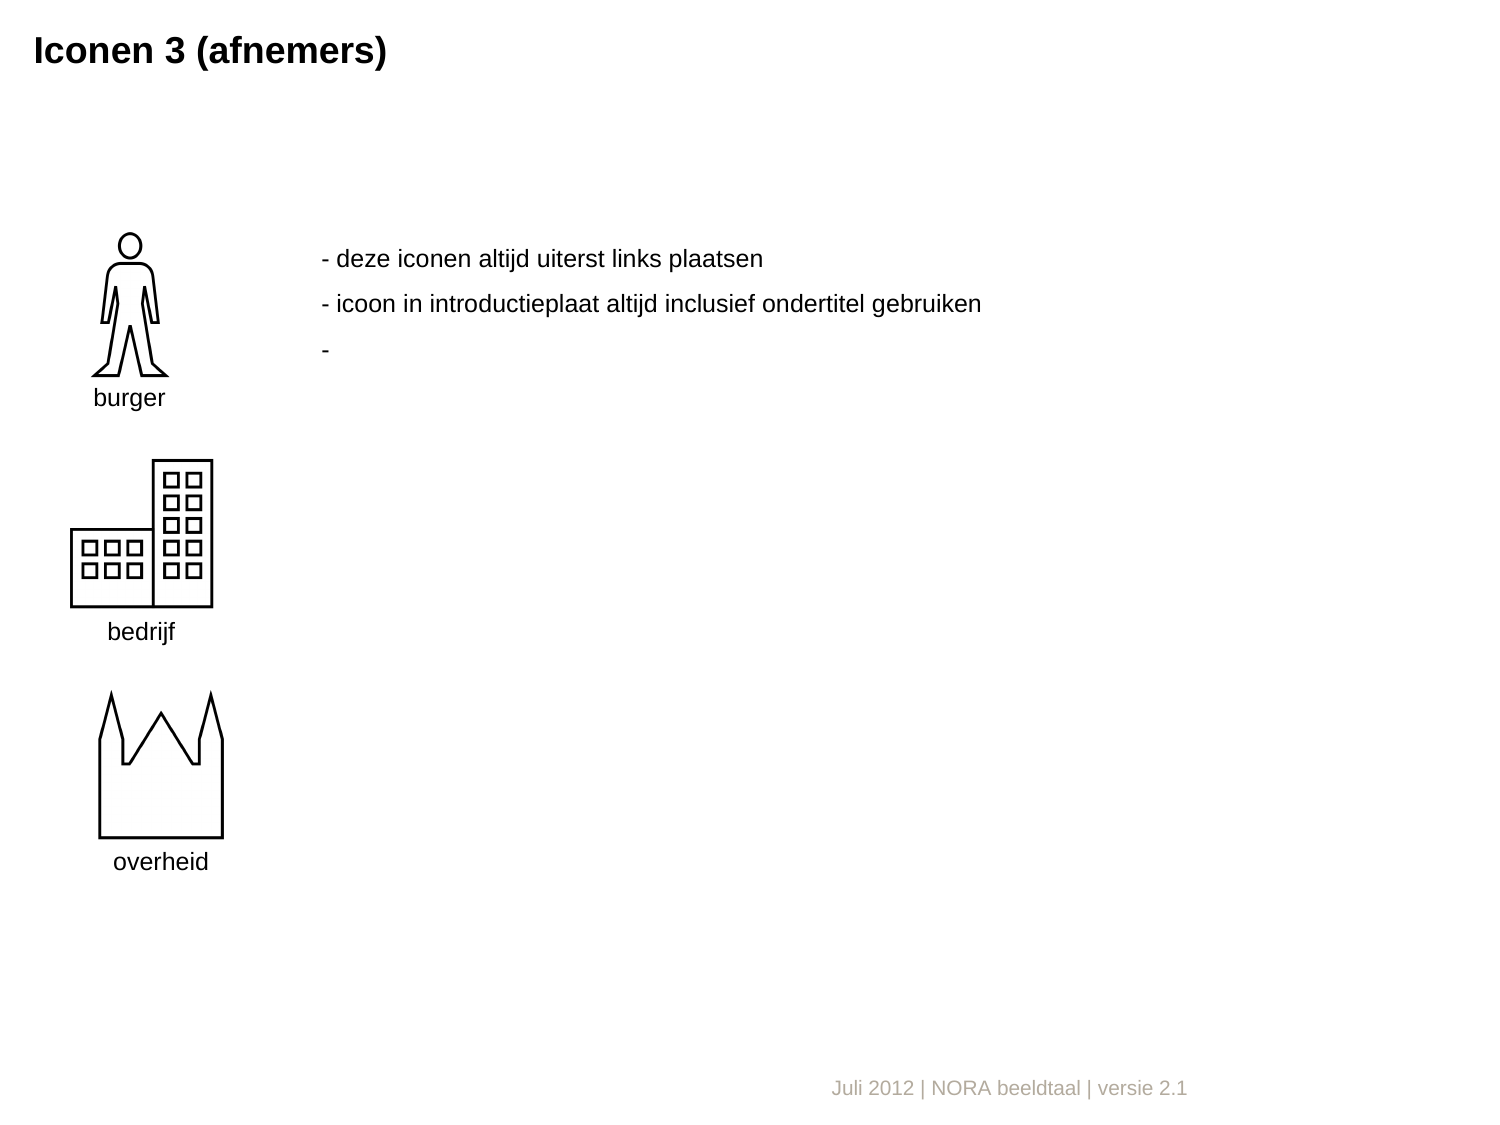

# Iconen 3 (afnemers)
burger
- deze iconen altijd uiterst links plaatsen
- icoon in introductieplaat altijd inclusief ondertitel gebruiken
-
bedrijf
overheid